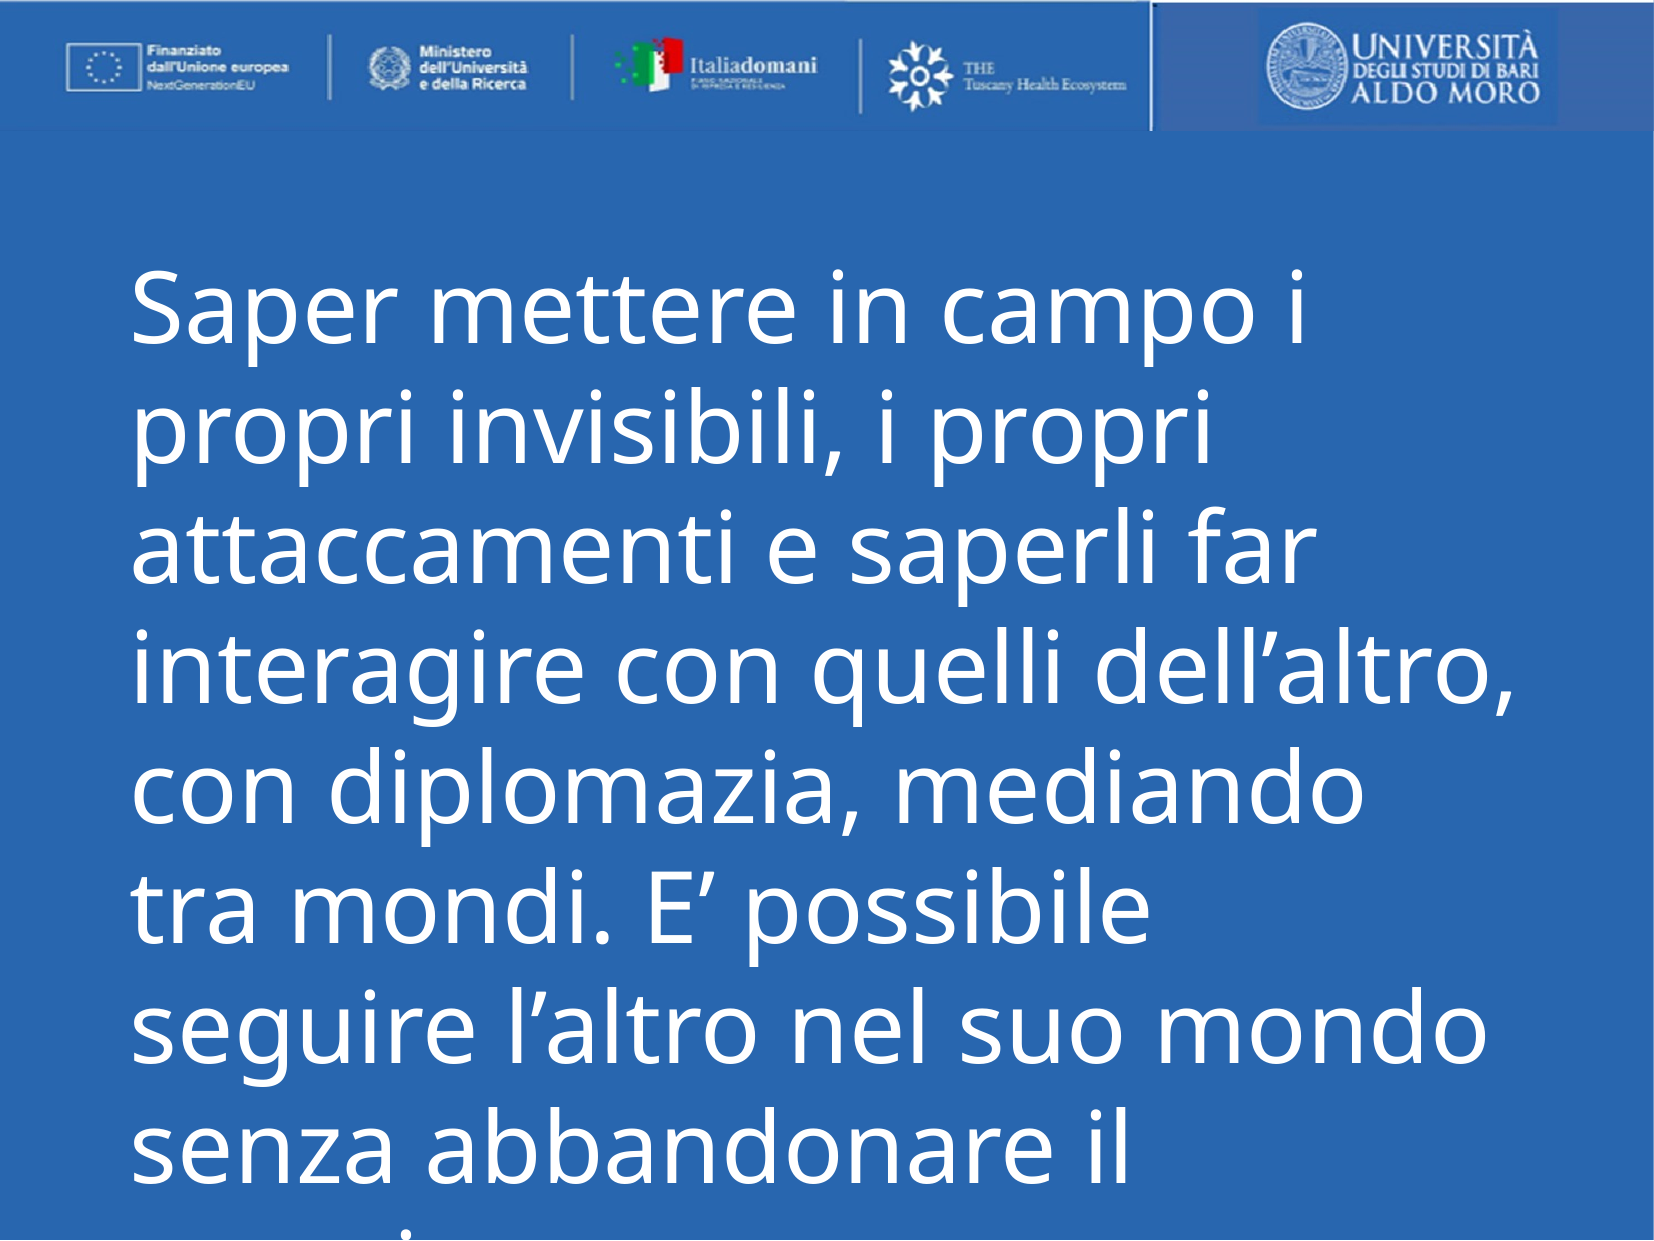

# Saper mettere in campo i propri invisibili, i propri attaccamenti e saperli far interagire con quelli dell’altro, con diplomazia, mediando tra mondi. E’ possibile seguire l’altro nel suo mondo senza abbandonare il proprio.